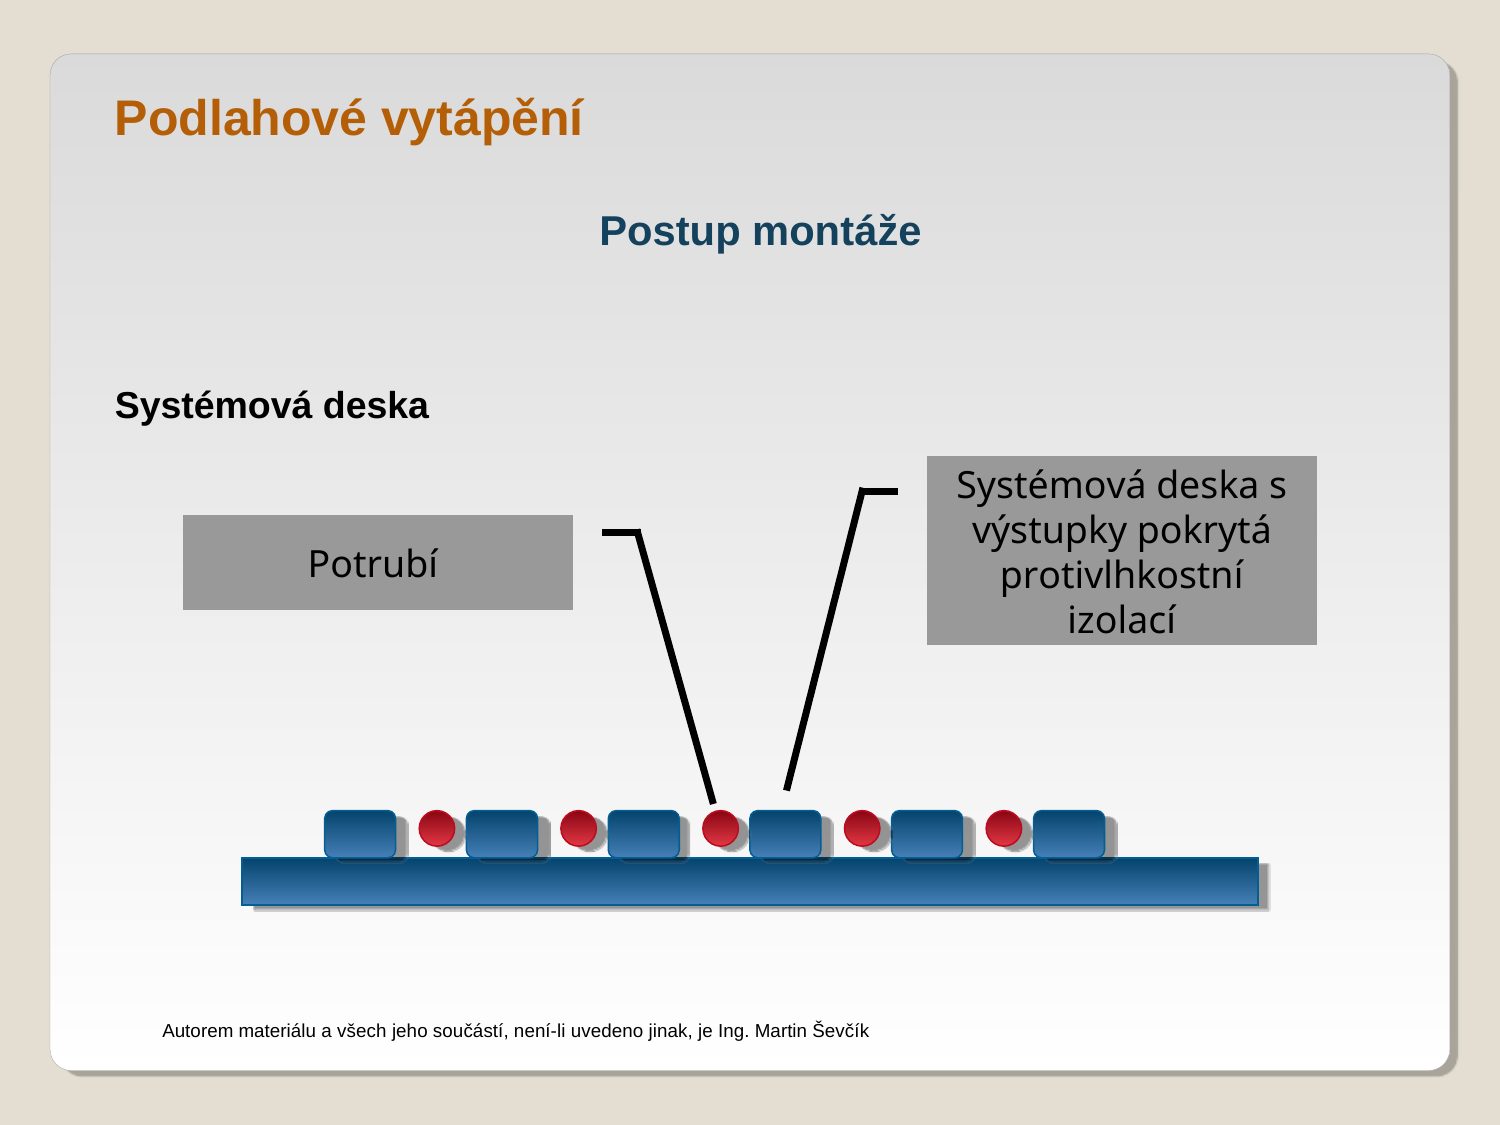

Podlahové vytápění
Postup montáže
Systémová deska
Systémová deska s výstupky pokrytá protivlhkostní izolací
Potrubí
Autorem materiálu a všech jeho součástí, není-li uvedeno jinak, je Ing. Martin Ševčík